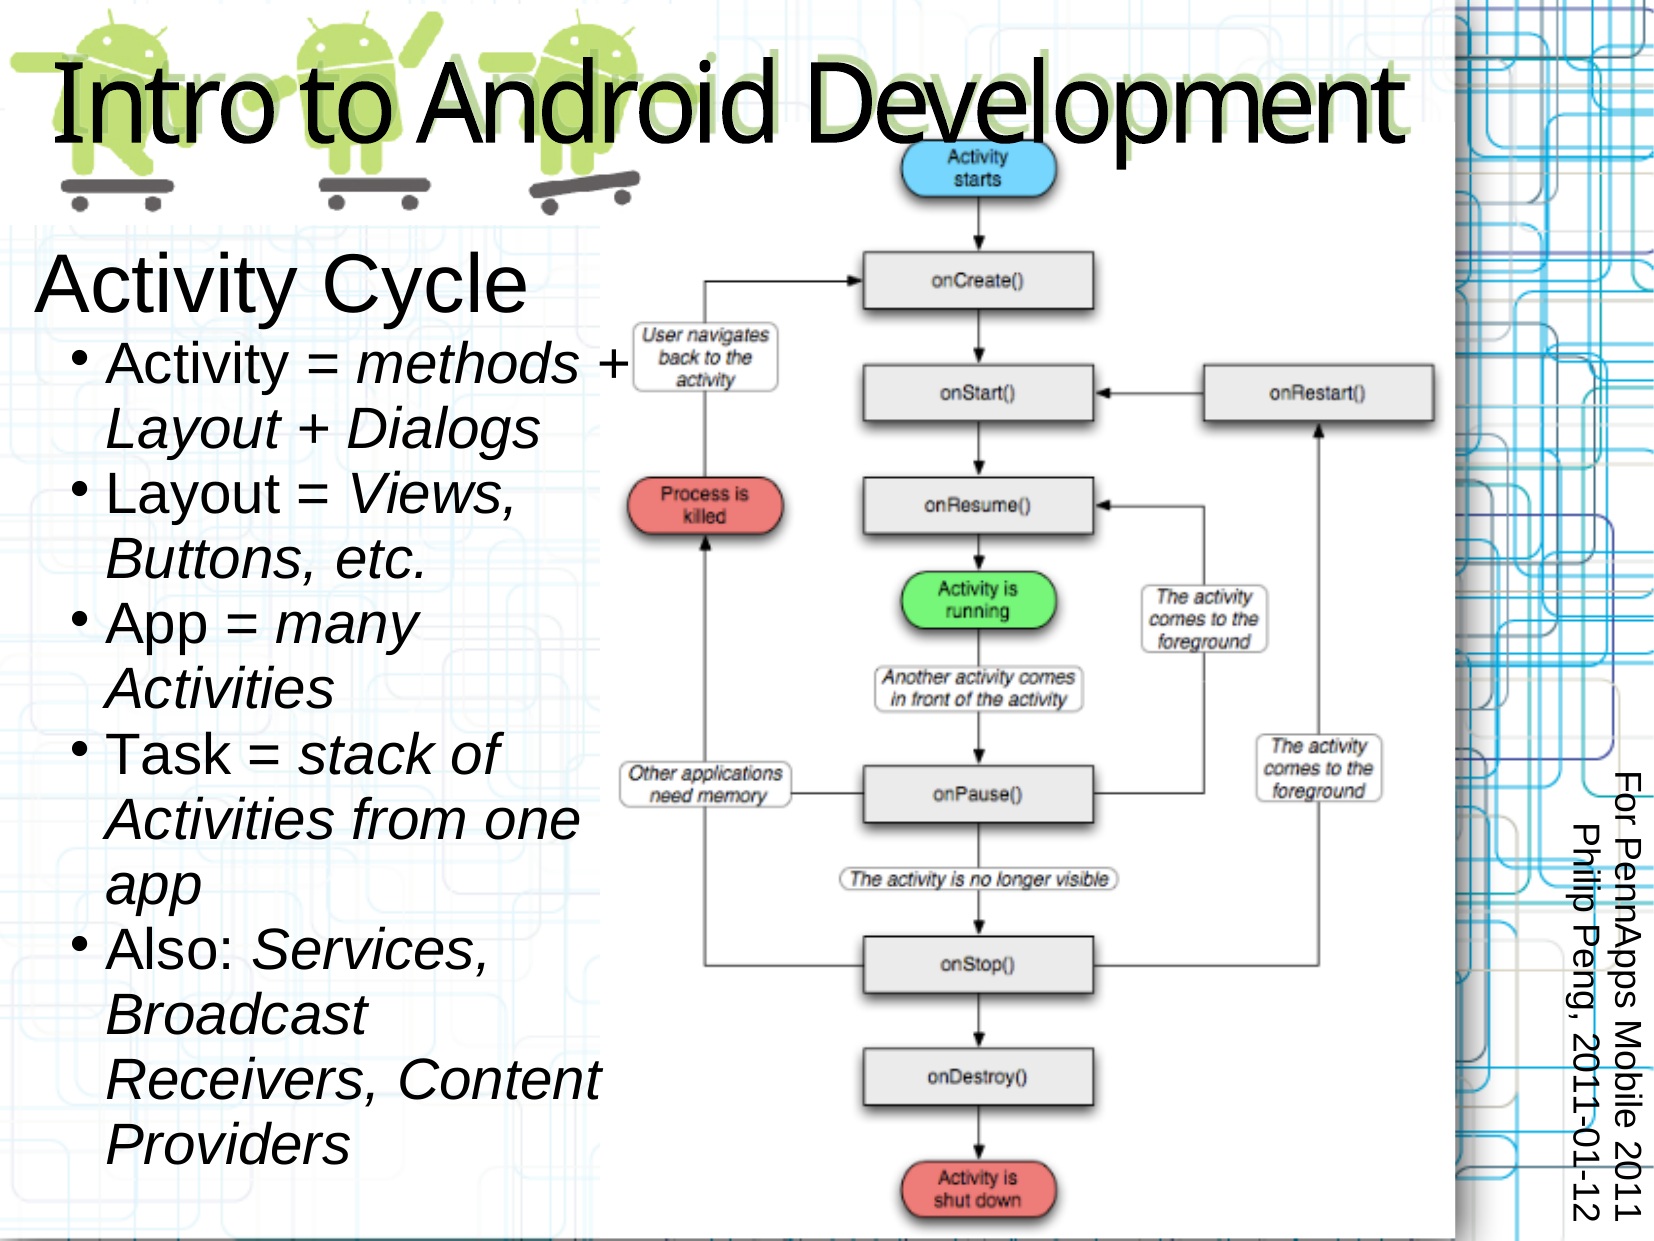

Intro to Android Development
Activity Cycle
Activity = methods + Layout + Dialogs
Layout = Views, Buttons, etc.
App = many Activities
Task = stack of Activities from one app
Also: Services, Broadcast Receivers, Content Providers
For PennApps Mobile 2011
Philip Peng, 2011-01-12